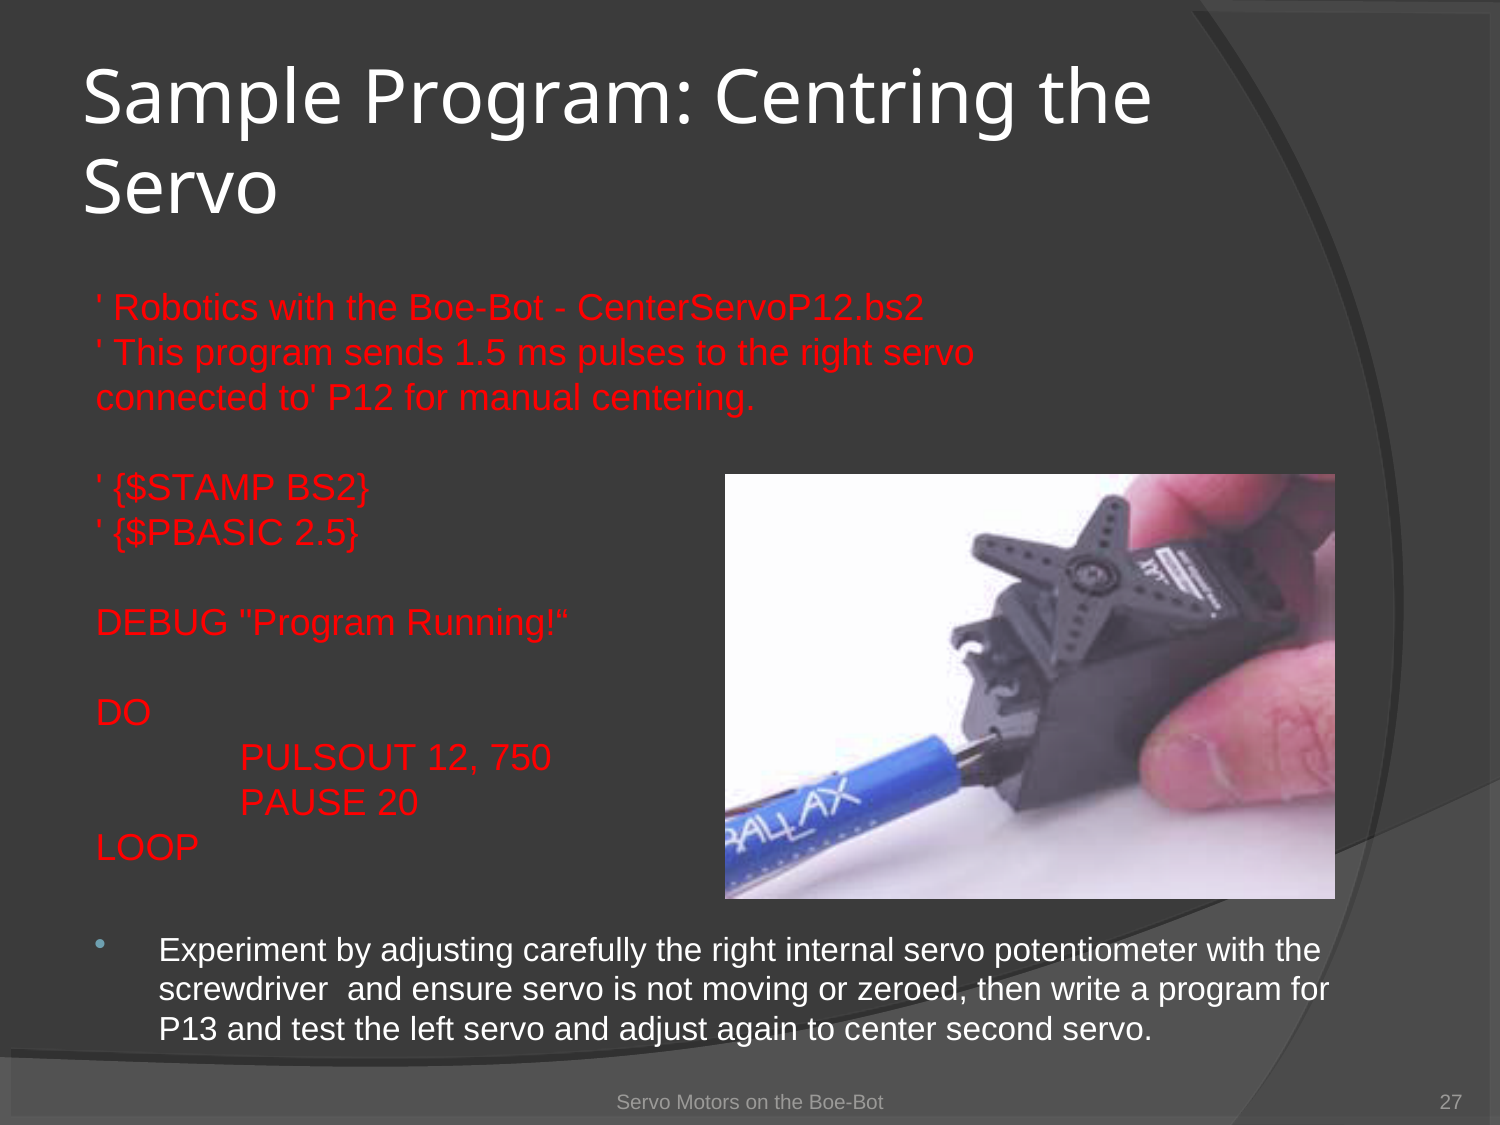

# Sample Program: Centring the Servo
' Robotics with the Boe-Bot - CenterServoP12.bs2
' This program sends 1.5 ms pulses to the right servo connected to' P12 for manual centering.
' {$STAMP BS2}
' {$PBASIC 2.5}
DEBUG "Program Running!“
DO
	PULSOUT 12, 750
	PAUSE 20
LOOP
Experiment by adjusting carefully the right internal servo potentiometer with the screwdriver and ensure servo is not moving or zeroed, then write a program for P13 and test the left servo and adjust again to center second servo.
Servo Motors on the Boe-Bot